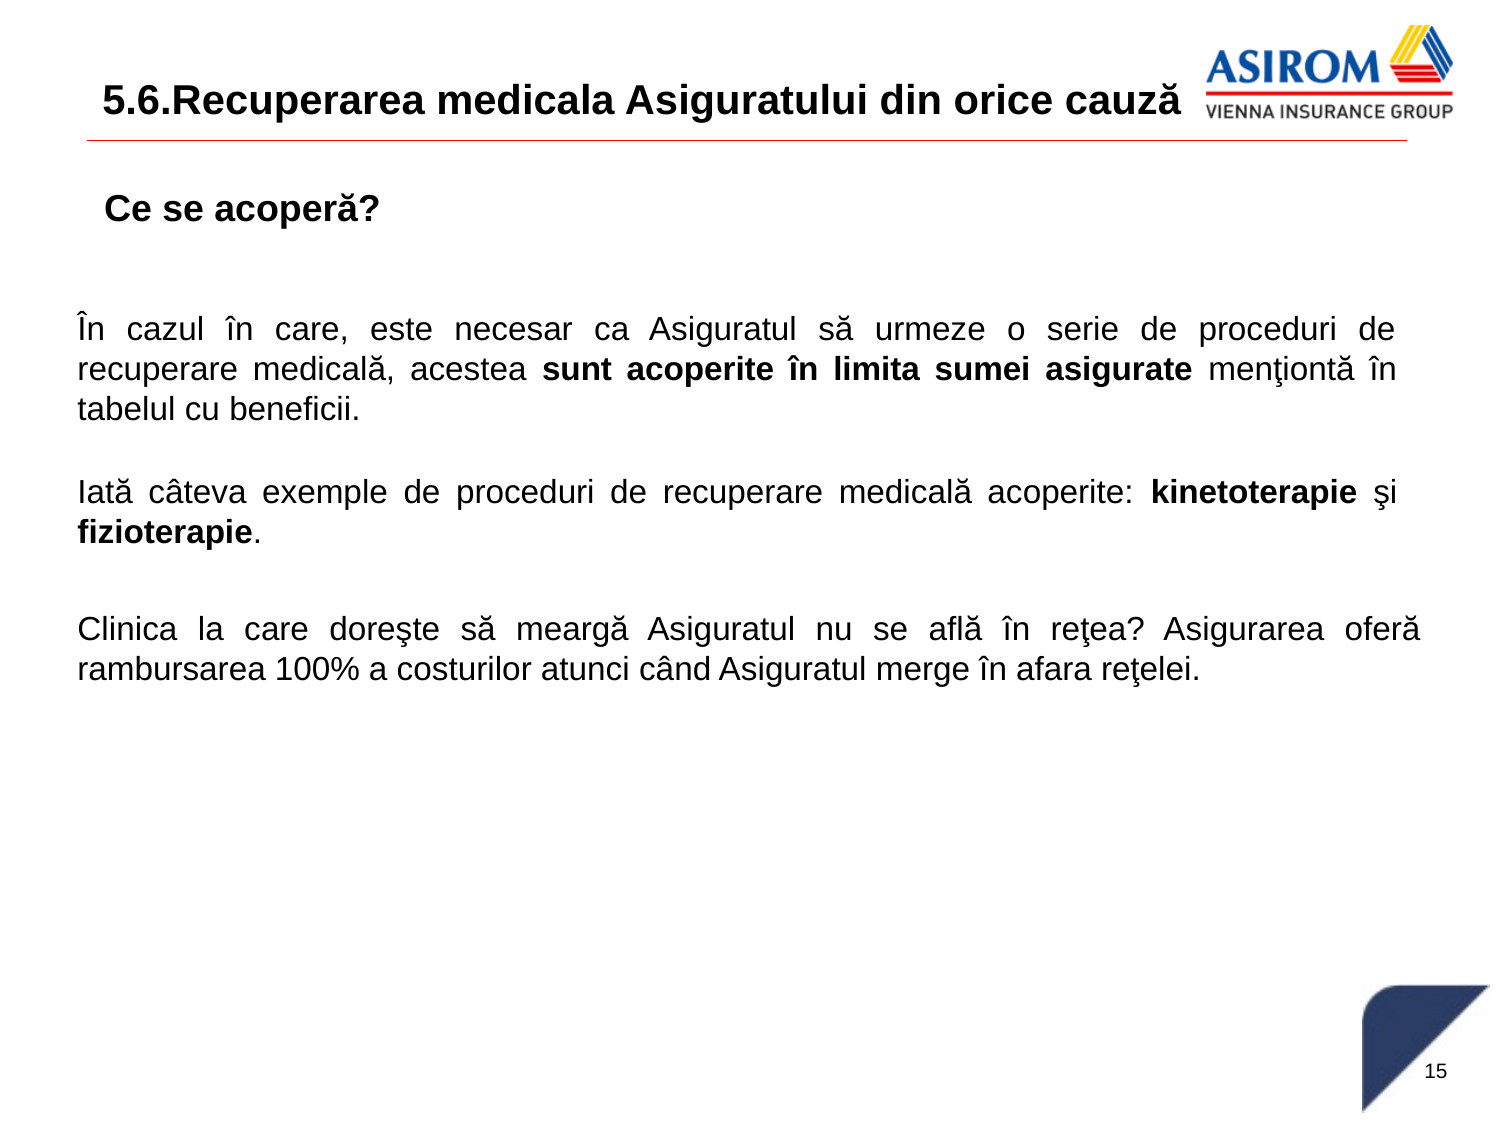

5.6.Recuperarea medicala Asiguratului din orice cauză
Ce se acoperă?
În cazul în care, este necesar ca Asiguratul să urmeze o serie de proceduri de recuperare medicală, acestea sunt acoperite în limita sumei asigurate menţiontă în tabelul cu beneficii.
Iată câteva exemple de proceduri de recuperare medicală acoperite: kinetoterapie şi fizioterapie.
Clinica la care doreşte să meargă Asiguratul nu se află în reţea? Asigurarea oferă rambursarea 100% a costurilor atunci când Asiguratul merge în afara reţelei.